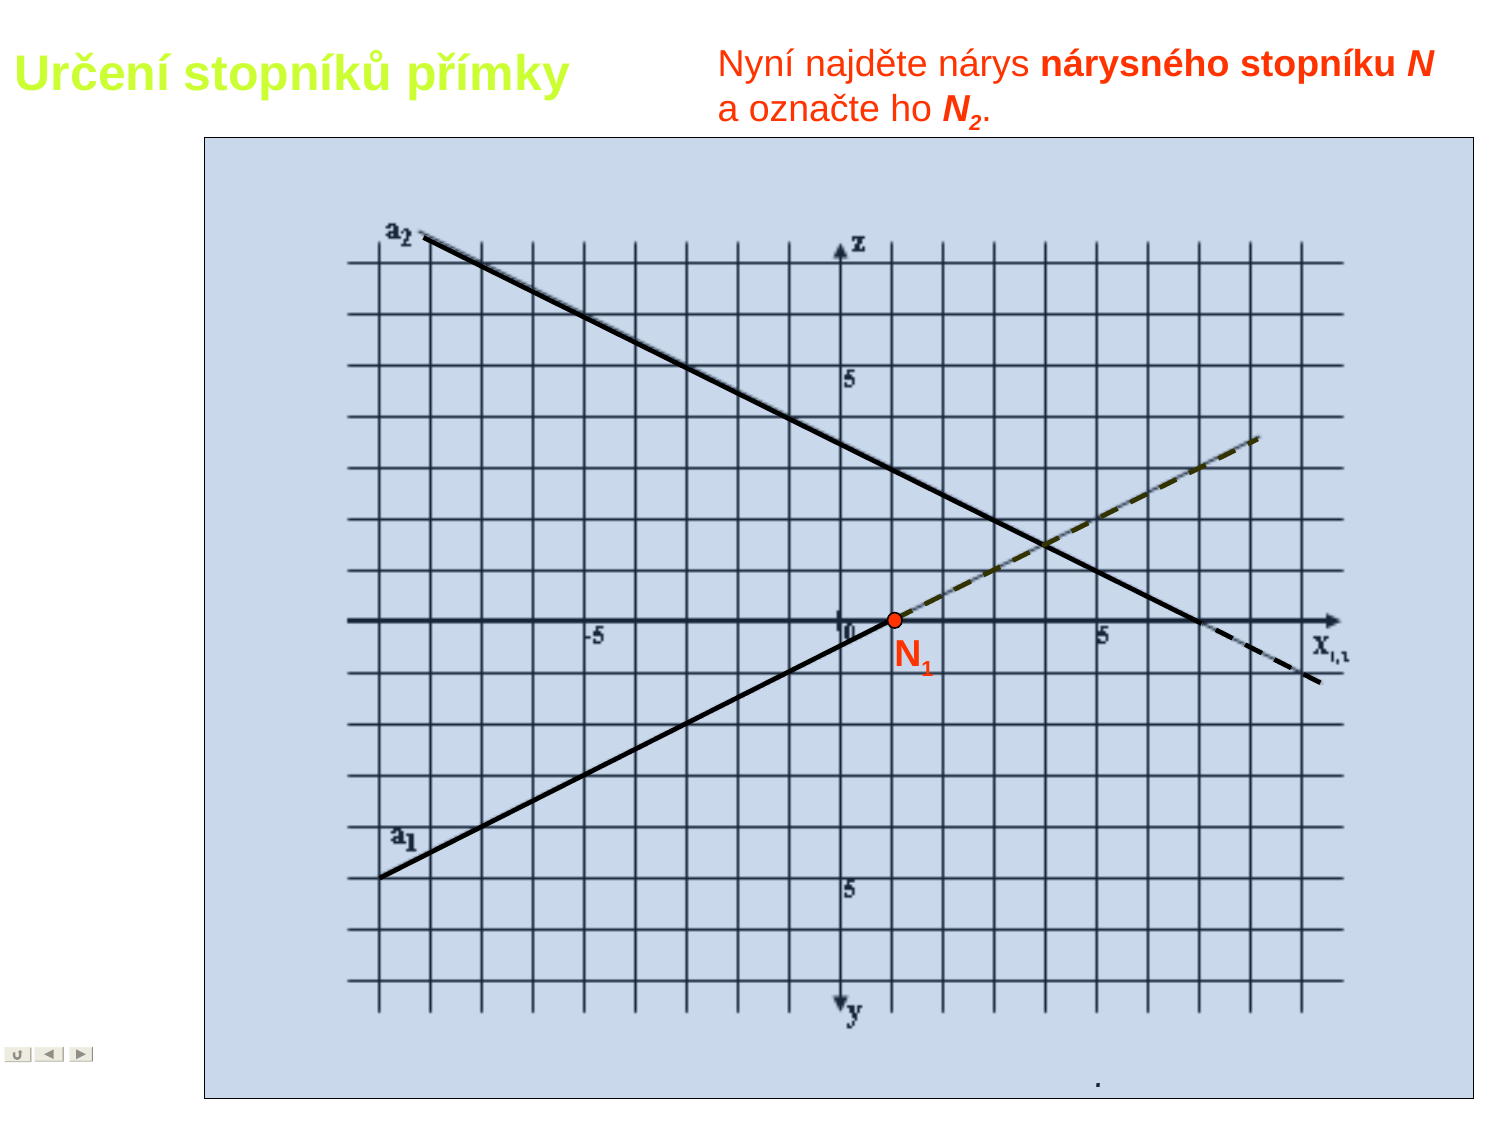

Nyní najděte nárys nárysného stopníku N a označte ho N2.
Určení stopníků přímky
N1
7